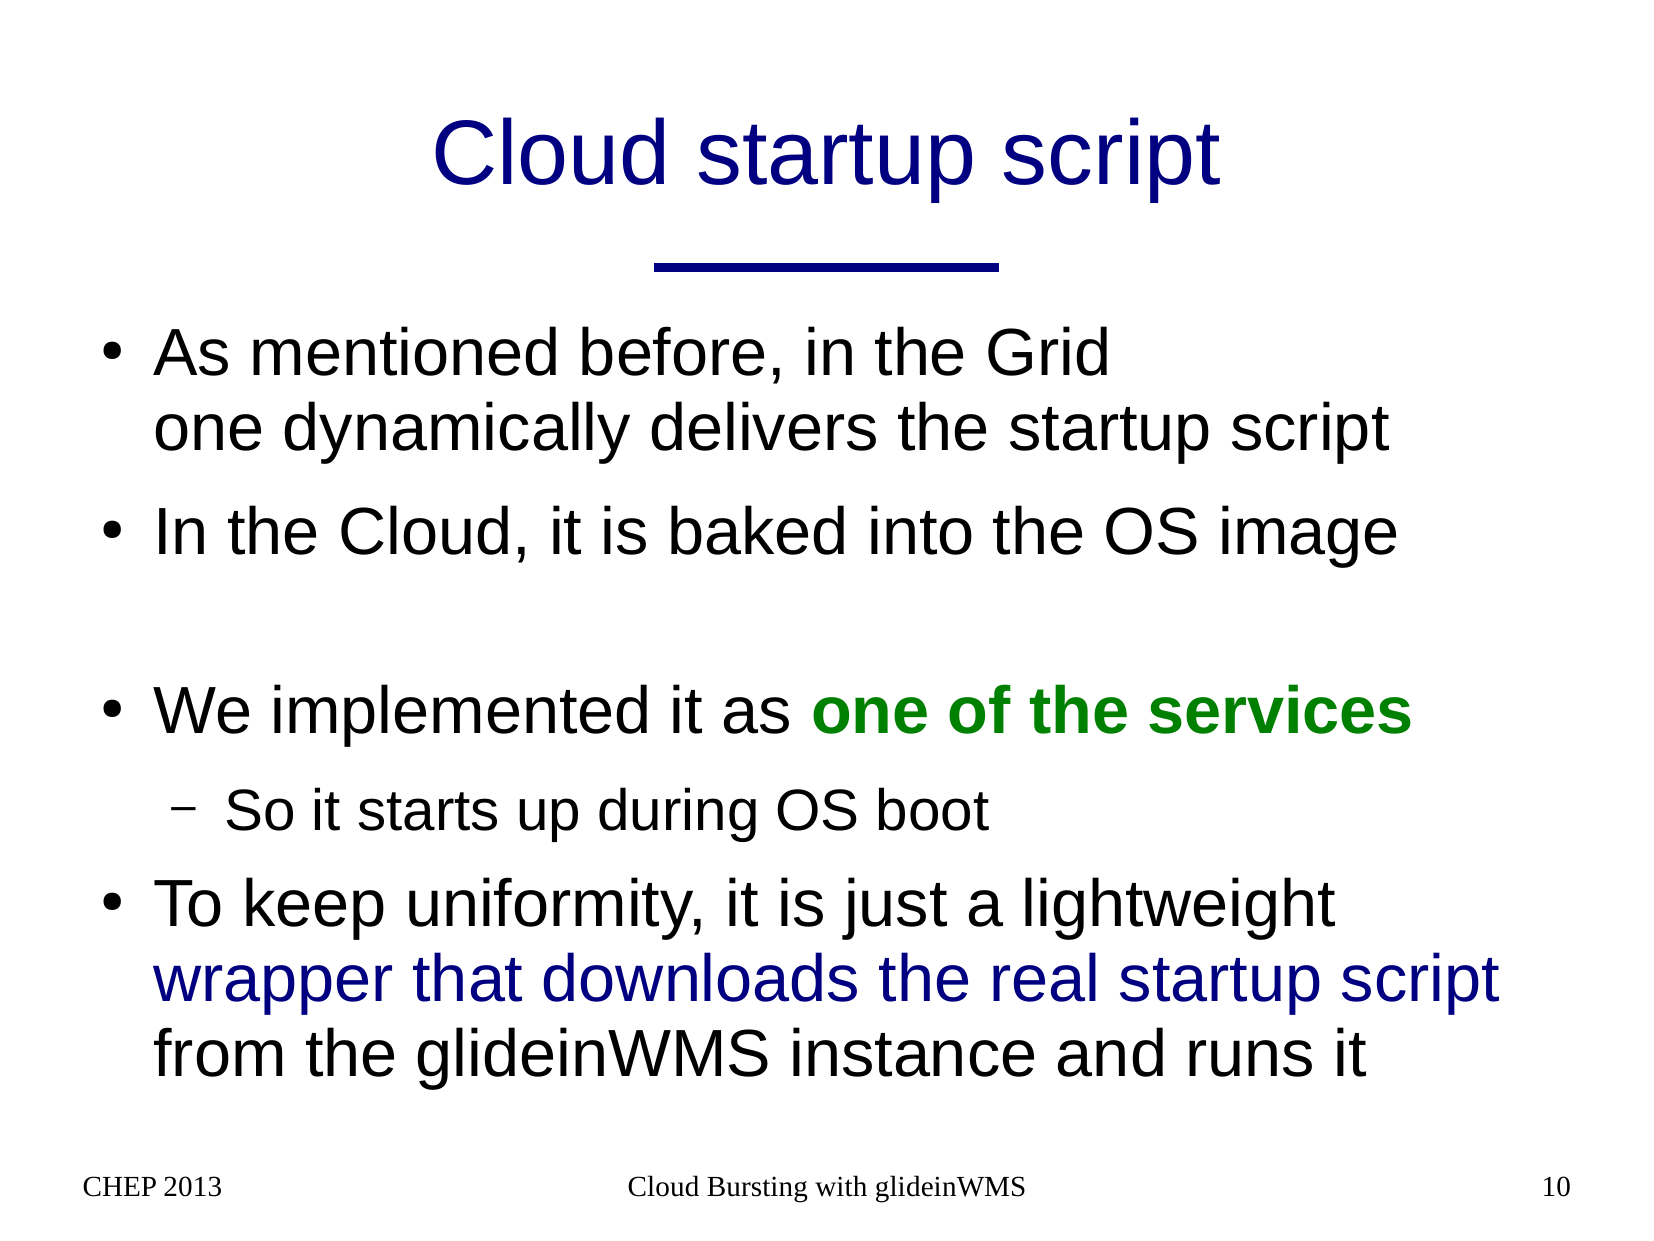

# Cloud startup script
As mentioned before, in the Grid one dynamically delivers the startup script
In the Cloud, it is baked into the OS image
We implemented it as one of the services
So it starts up during OS boot
To keep uniformity, it is just a lightweight wrapper that downloads the real startup script from the glideinWMS instance and runs it
CHEP 2013
Cloud Bursting with glideinWMS
10